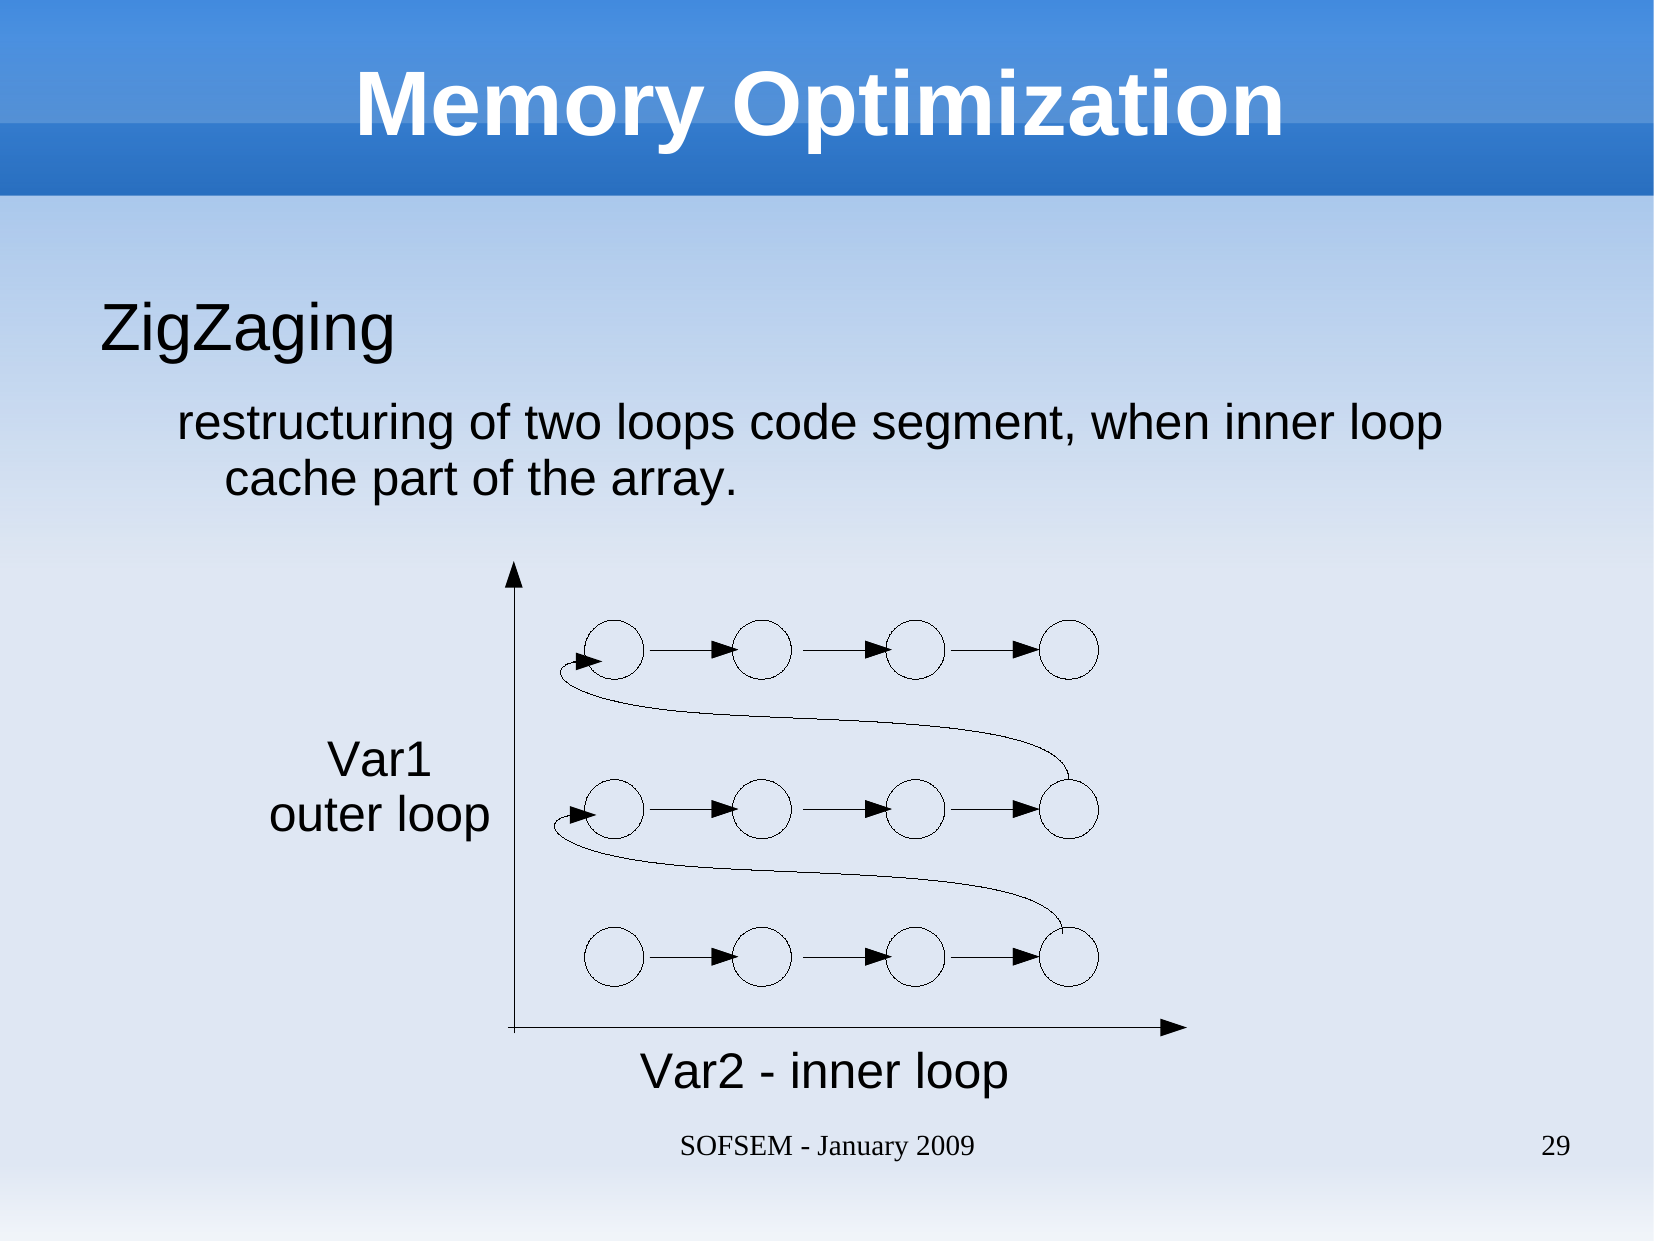

# Memory Optimization
ZigZaging
restructuring of two loops code segment, when inner loop cache part of the array.
Var1
outer loop
Var2 - inner loop
SOFSEM - January 2009
29